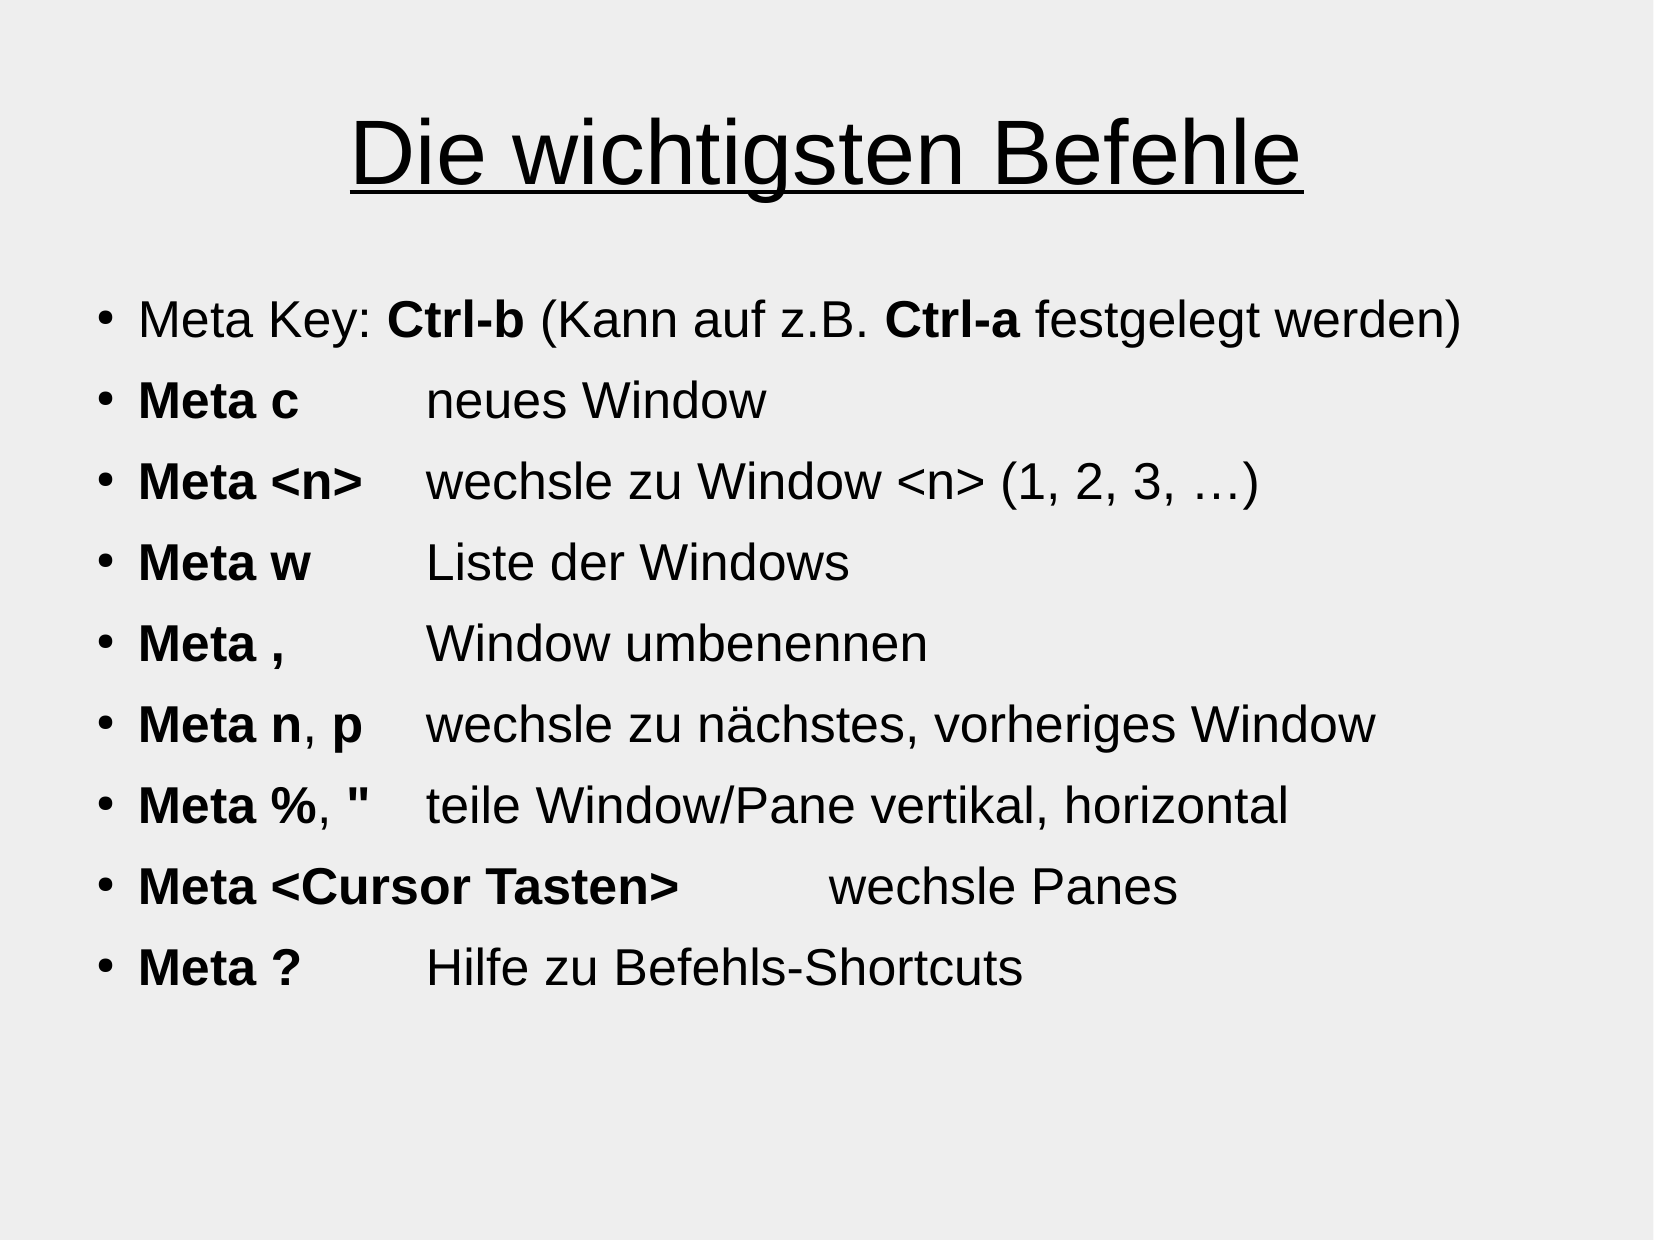

# Die wichtigsten Befehle
Meta Key: Ctrl-b (Kann auf z.B. Ctrl-a festgelegt werden)
Meta c		 	neues Window
Meta <n>		wechsle zu Window <n> (1, 2, 3, …)
Meta w		Liste der Windows
Meta ,			Window umbenennen
Meta n, p 	wechsle zu nächstes, vorheriges Window
Meta %, "	teile Window/Pane vertikal, horizontal
Meta <Cursor Tasten>		 	wechsle Panes
Meta ? 		Hilfe zu Befehls-Shortcuts